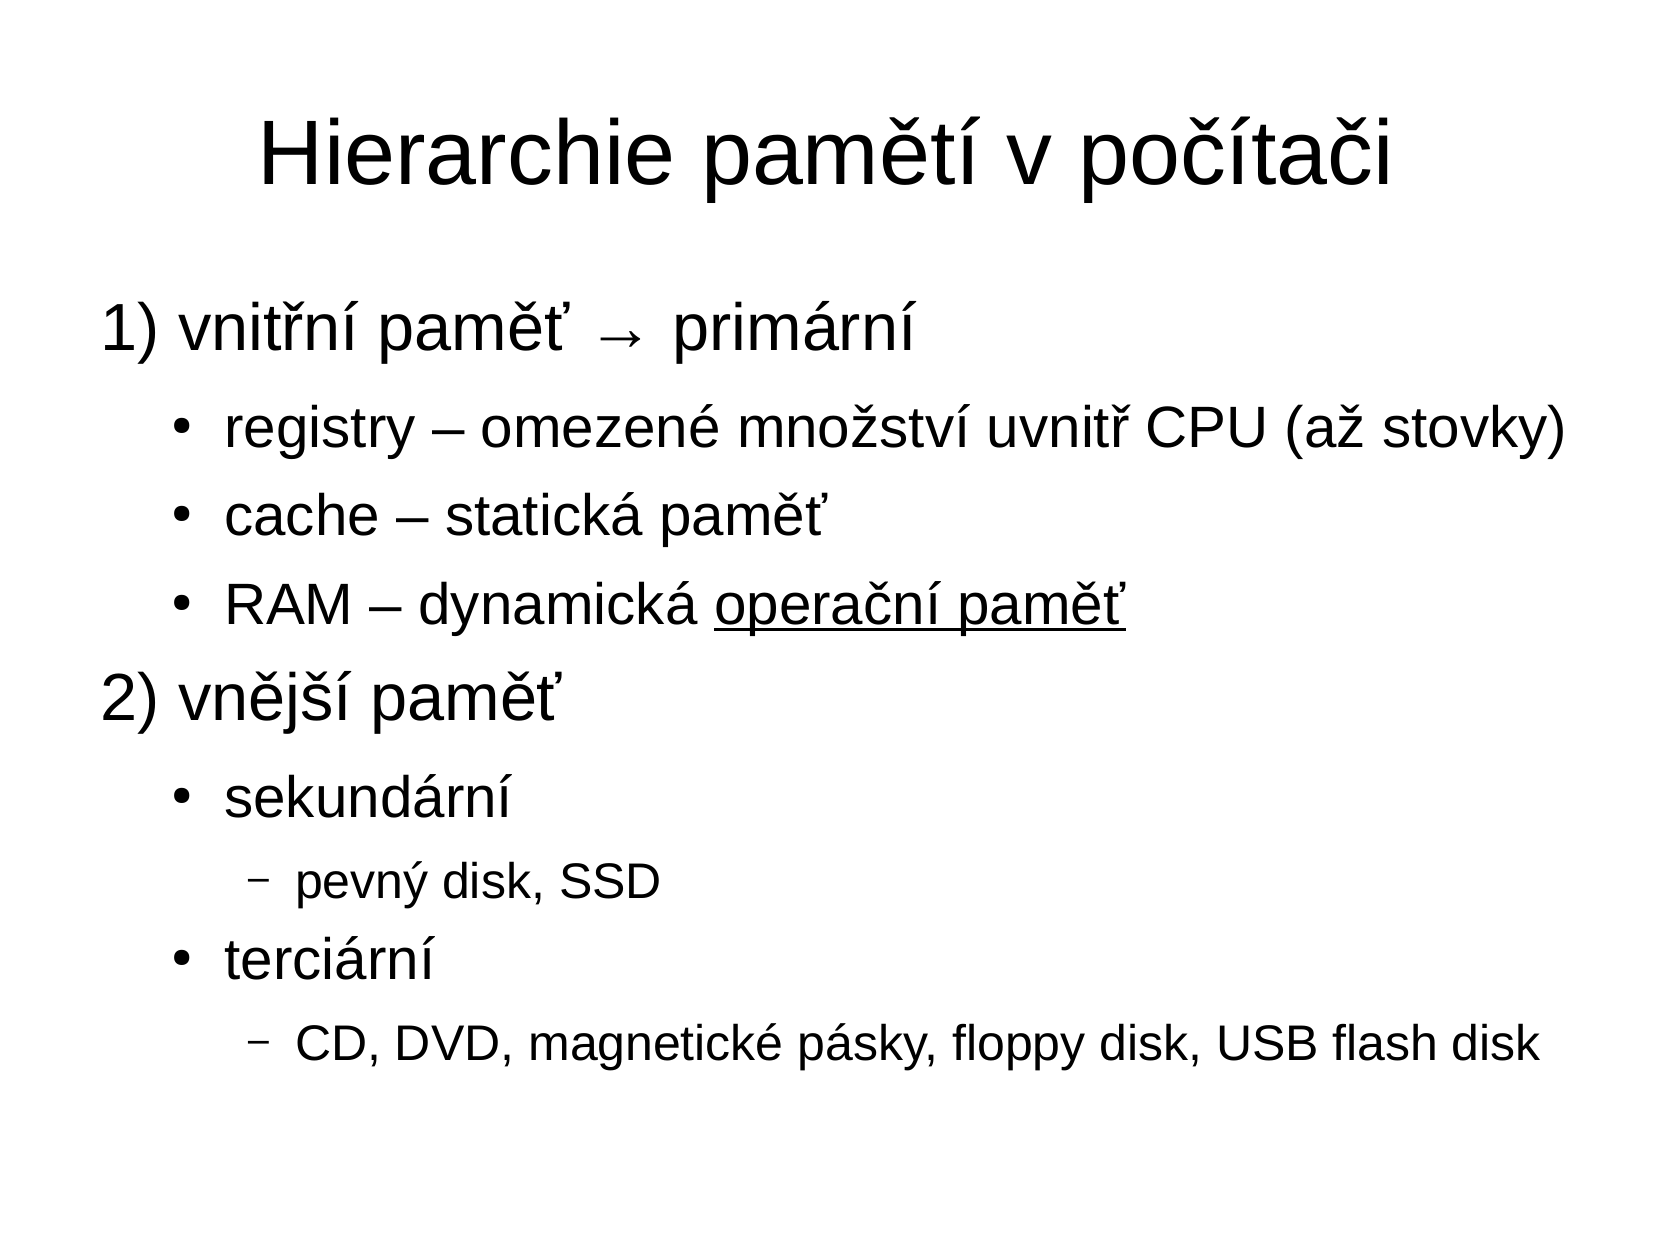

# Hierarchie pamětí v počítači
 vnitřní paměť → primární
registry – omezené množství uvnitř CPU (až stovky)
cache – statická paměť
RAM – dynamická operační paměť
 vnější paměť
sekundární
pevný disk, SSD
terciární
CD, DVD, magnetické pásky, floppy disk, USB flash disk